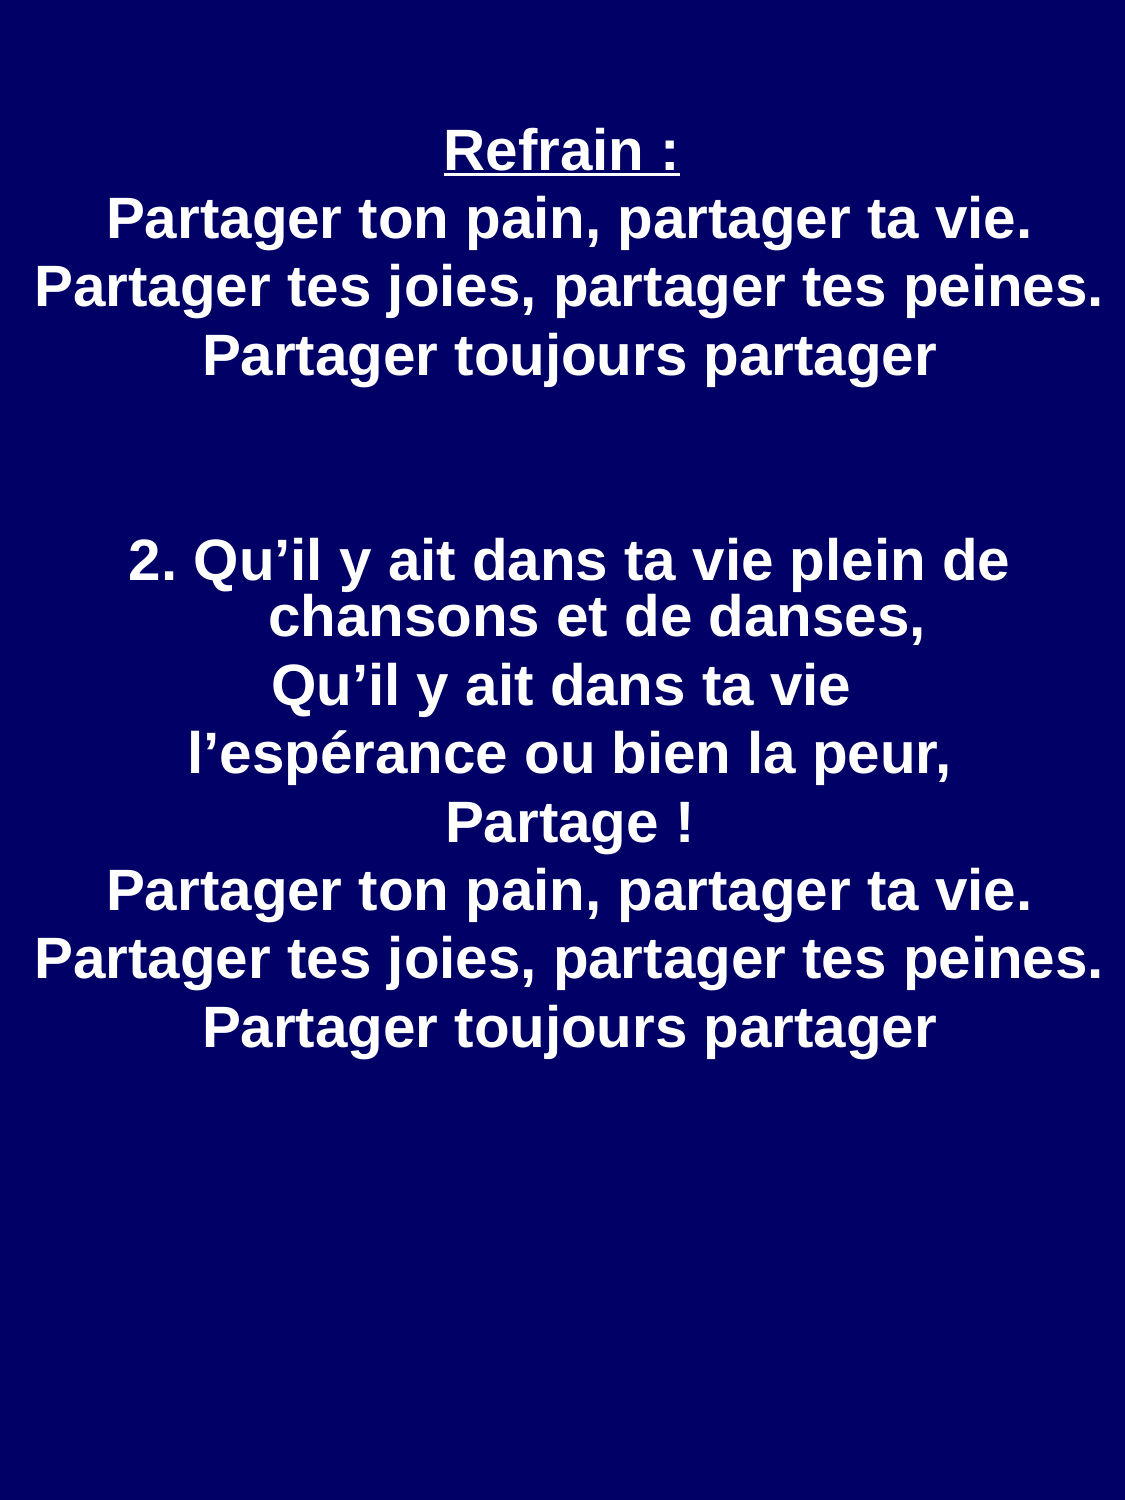

Refrain :
Partager ton pain, partager ta vie.
Partager tes joies, partager tes peines.
Partager toujours partager
2. Qu’il y ait dans ta vie plein de chansons et de danses,
Qu’il y ait dans ta vie
l’espérance ou bien la peur,
Partage !
Partager ton pain, partager ta vie.
Partager tes joies, partager tes peines.
Partager toujours partager